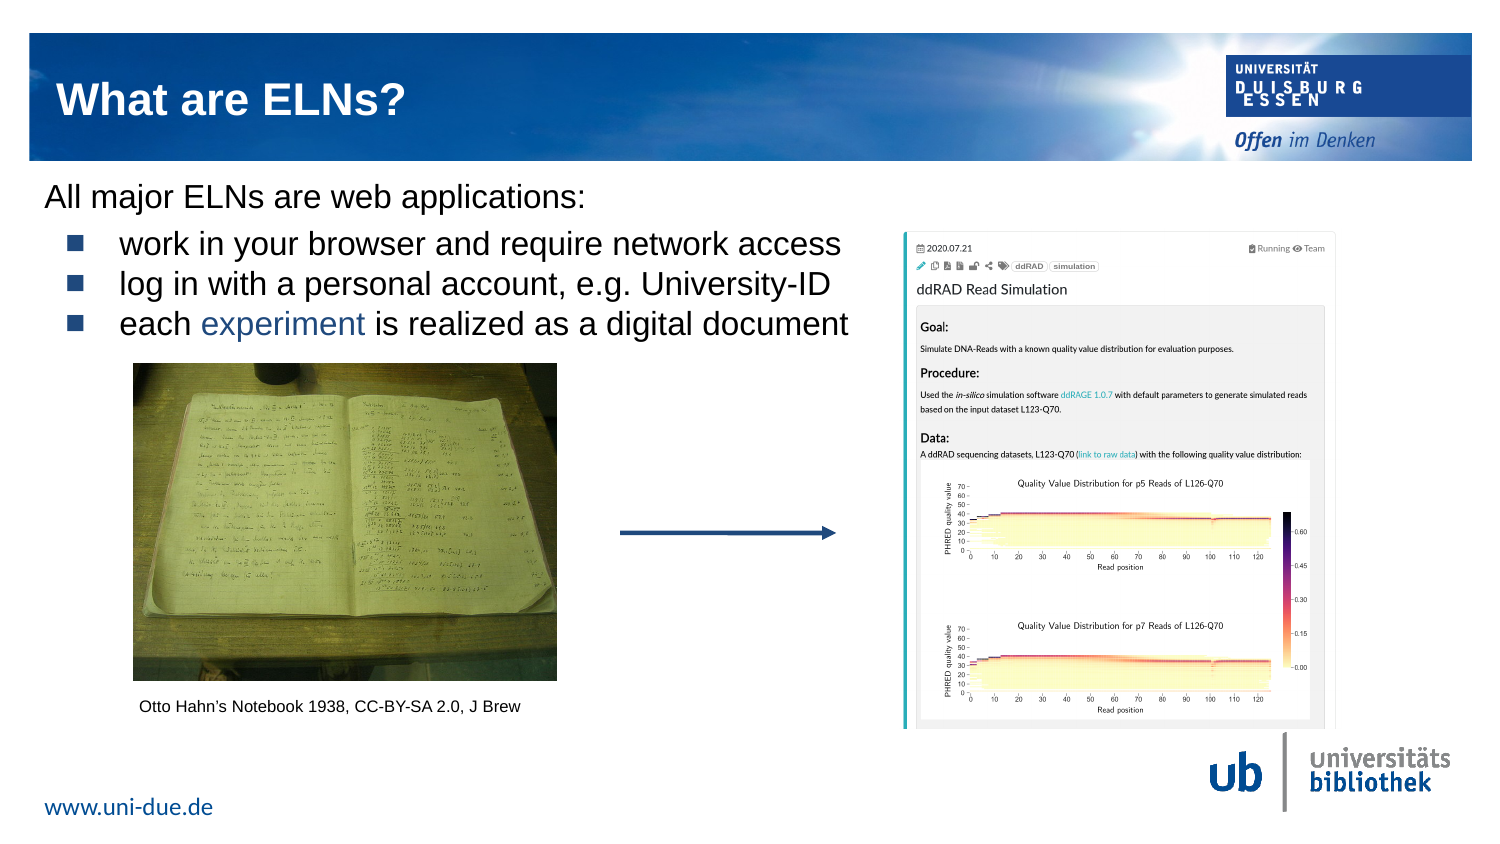

What are ELNs?
All major ELNs are web applications:
work in your browser and require network access
log in with a personal account, e.g. University-ID
each experiment is realized as a digital document
Otto Hahn’s Notebook 1938, CC-BY-SA 2.0, J Brew
www.uni-due.de